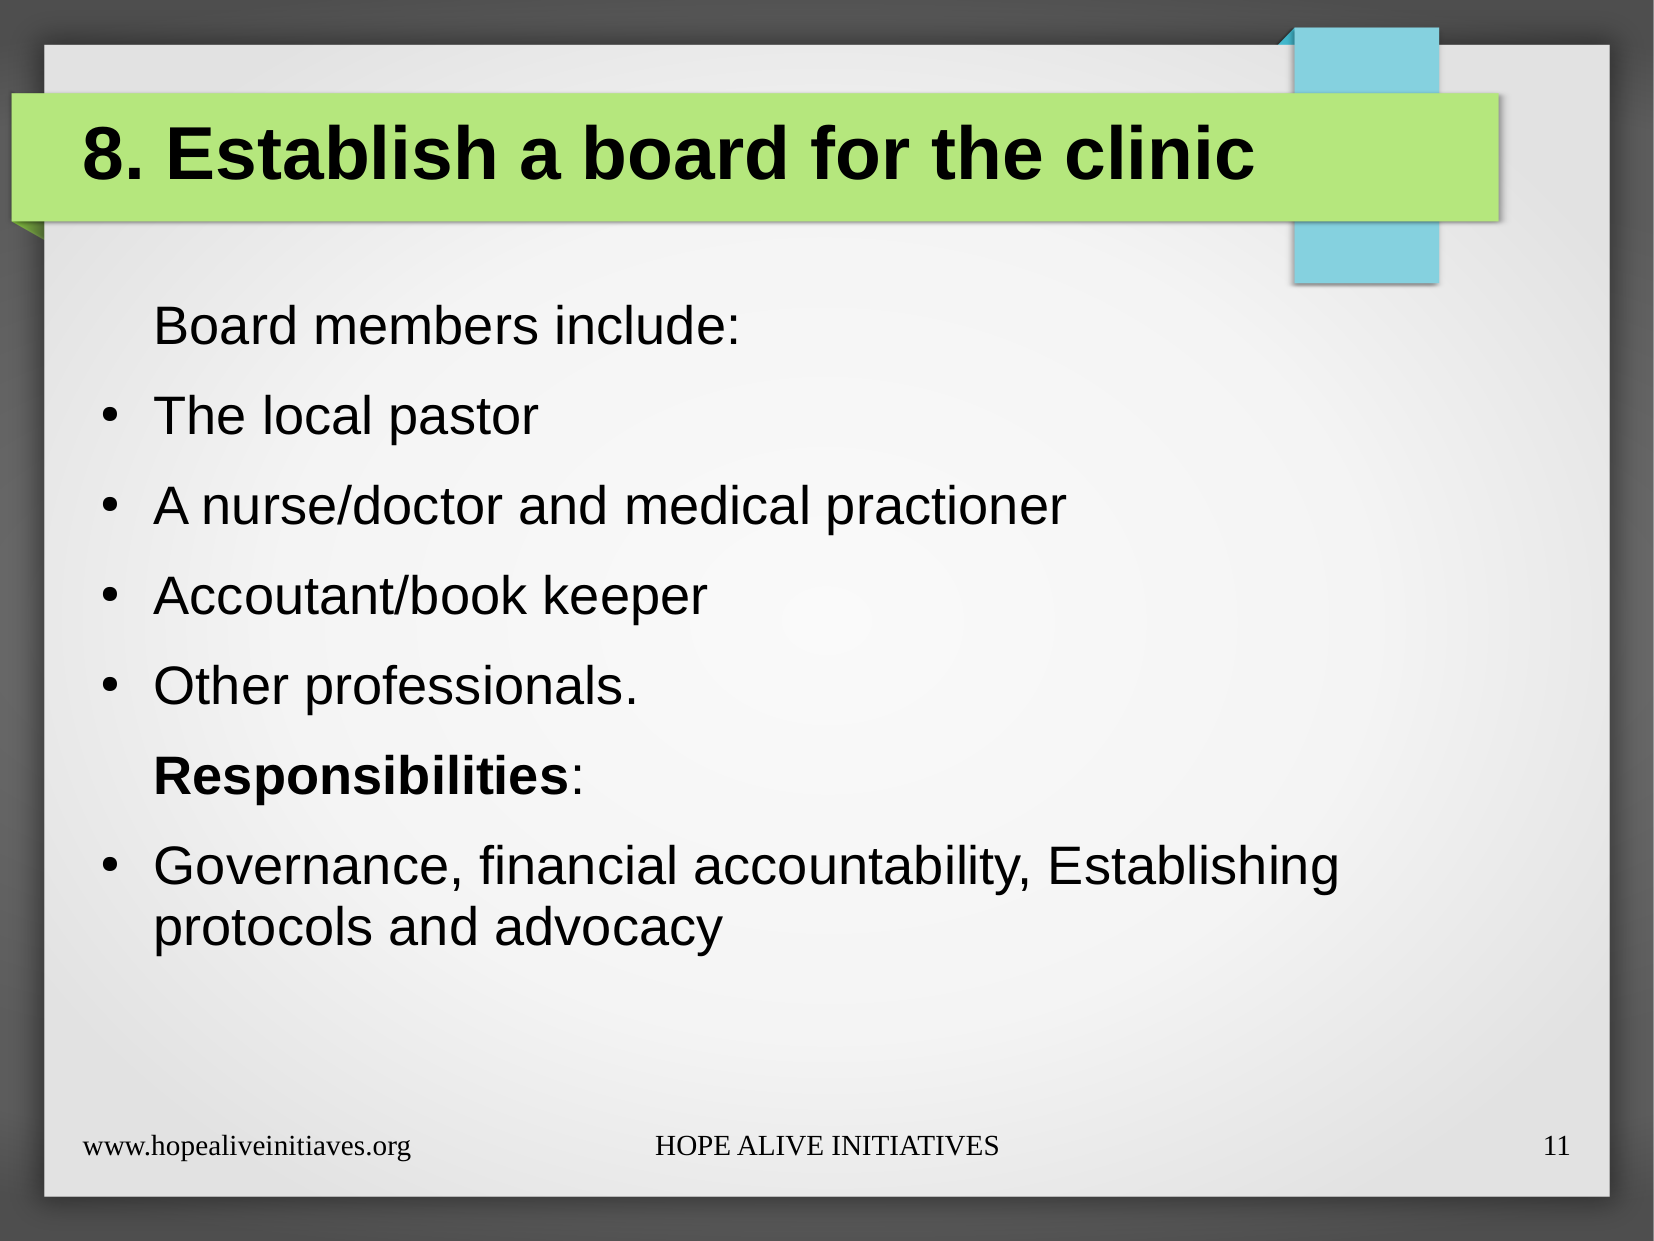

# 8. Establish a board for the clinic
Board members include:
The local pastor
A nurse/doctor and medical practioner
Accoutant/book keeper
Other professionals.
Responsibilities:
Governance, financial accountability, Establishing protocols and advocacy
www.hopealiveinitiaves.org
HOPE ALIVE INITIATIVES
11